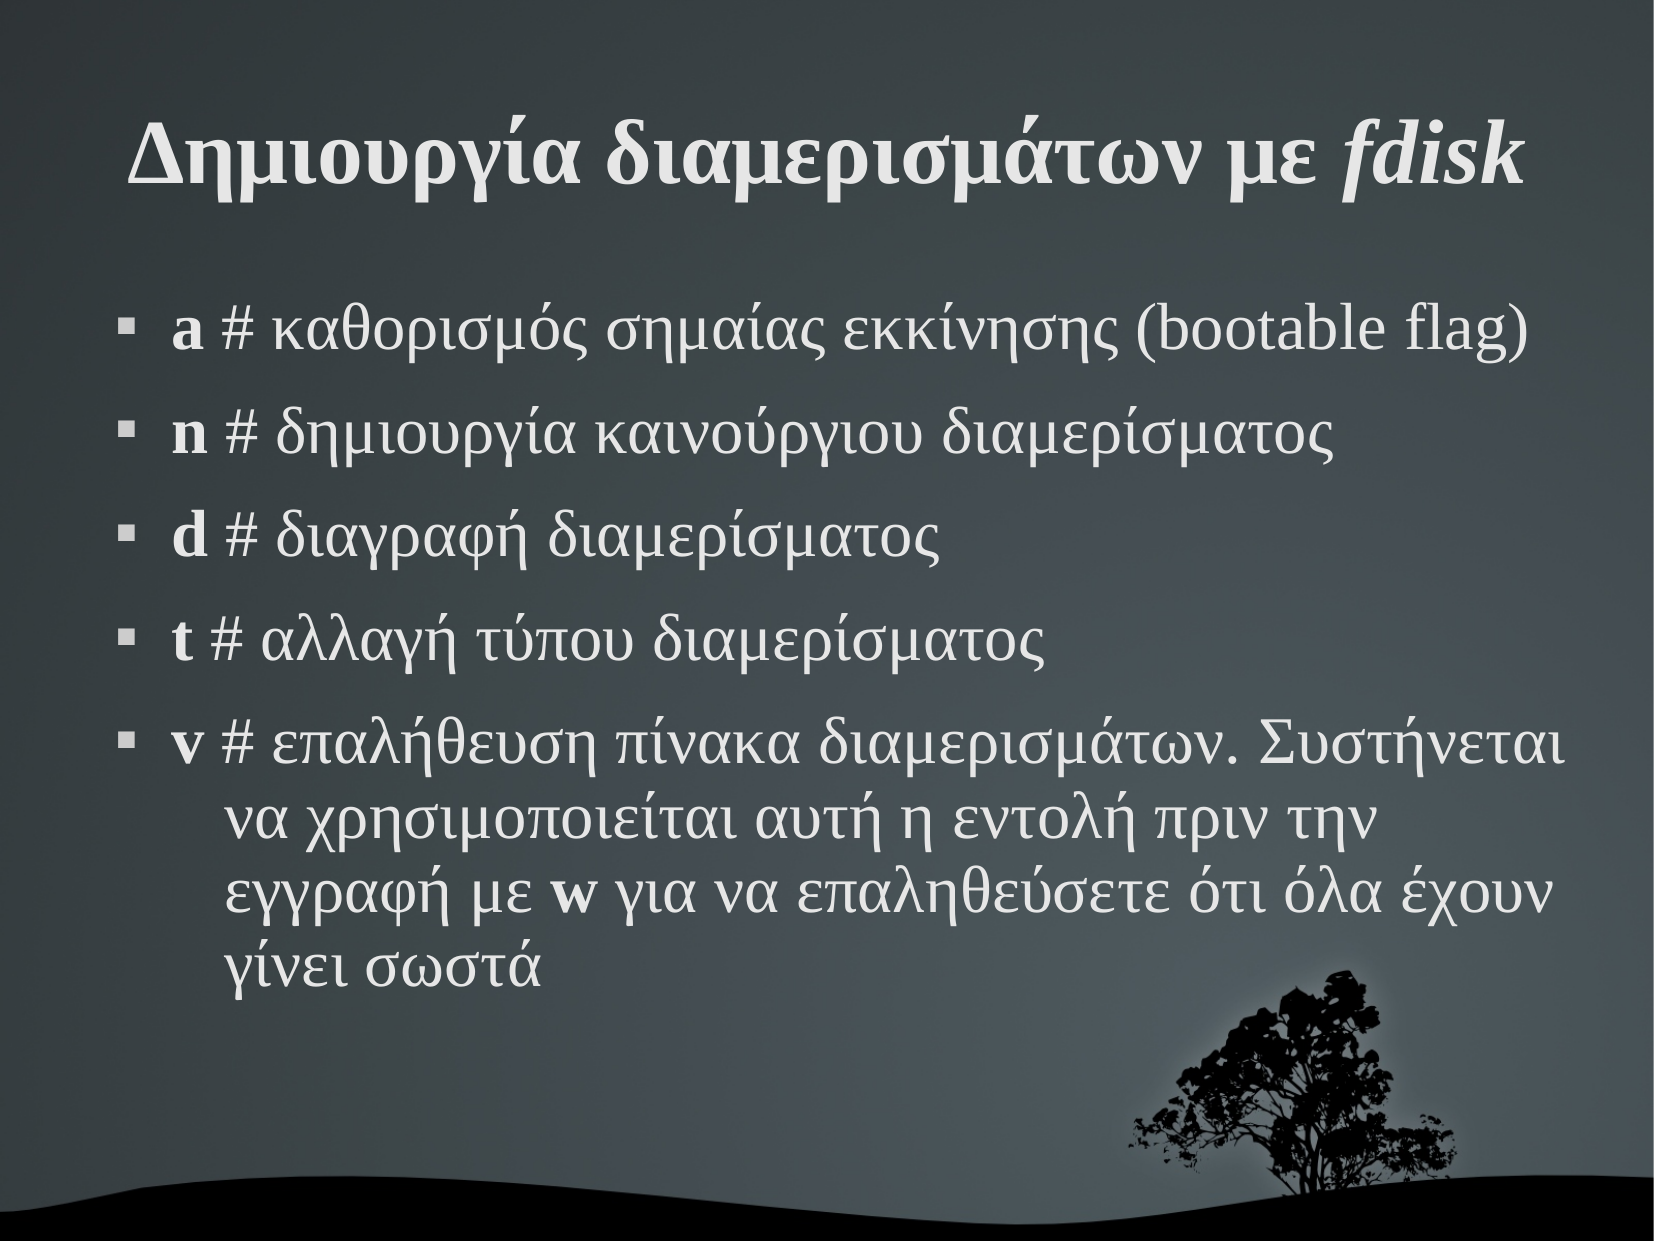

Δημιουργία διαμερισμάτων με fdisk
# a # καθορισμός σημαίας εκκίνησης (bootable flag)
n # δημιουργία καινούργιου διαμερίσματος
d # διαγραφή διαμερίσματος
t # αλλαγή τύπου διαμερίσματος
v # επαλήθευση πίνακα διαμερισμάτων. Συστήνεται να χρησιμοποιείται αυτή η εντολή πριν την εγγραφή με w για να επαληθεύσετε ότι όλα έχουν γίνει σωστά